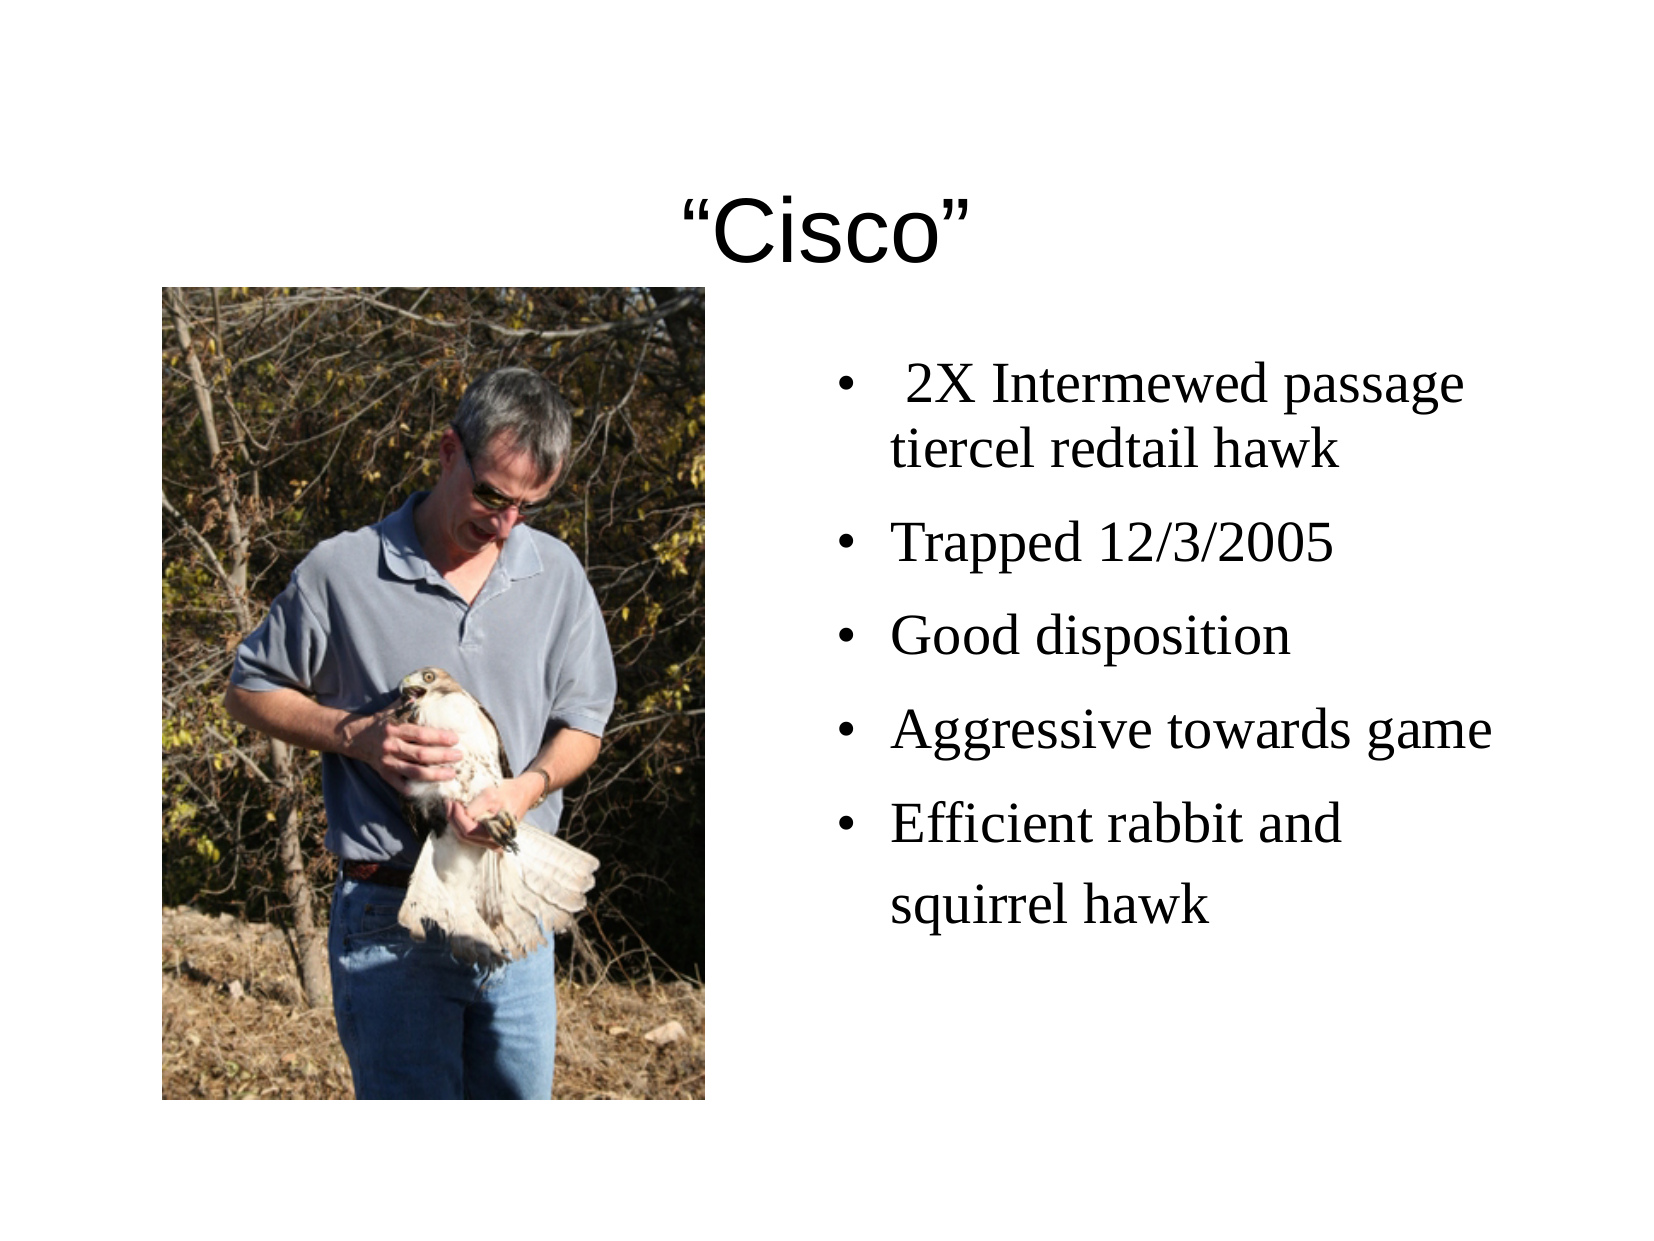

# “Cisco”
 2X Intermewed passage tiercel redtail hawk
Trapped 12/3/2005
Good disposition
Aggressive towards game
Efficient rabbit and squirrel hawk